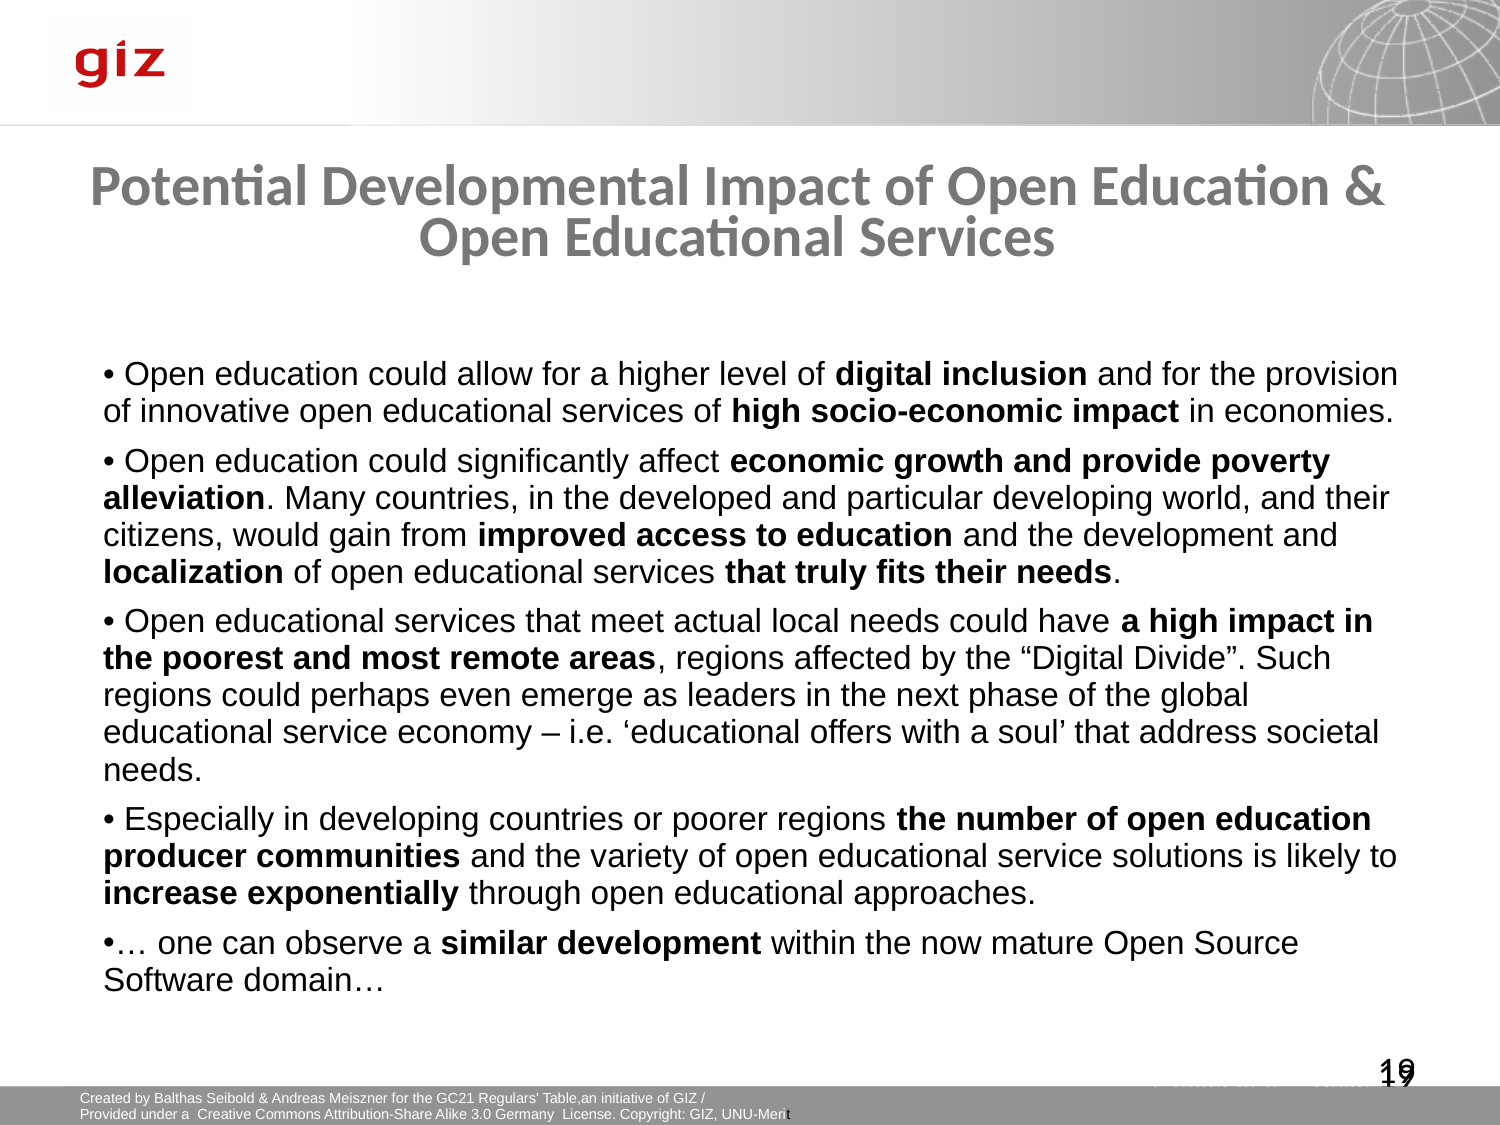

Potential Developmental Impact of Open Education & Open Educational Services
• Open education could allow for a higher level of digital inclusion and for the provision of innovative open educational services of high socio-economic impact in economies.
• Open education could significantly affect economic growth and provide poverty alleviation. Many countries, in the developed and particular developing world, and their citizens, would gain from improved access to education and the development and localization of open educational services that truly fits their needs.
• Open educational services that meet actual local needs could have a high impact in the poorest and most remote areas, regions affected by the “Digital Divide”. Such regions could perhaps even emerge as leaders in the next phase of the global educational service economy – i.e. ‘educational offers with a soul’ that address societal needs.
• Especially in developing countries or poorer regions the number of open education producer communities and the variety of open educational service solutions is likely to increase exponentially through open educational approaches.
… one can observe a similar development within the now mature Open Source Software domain…